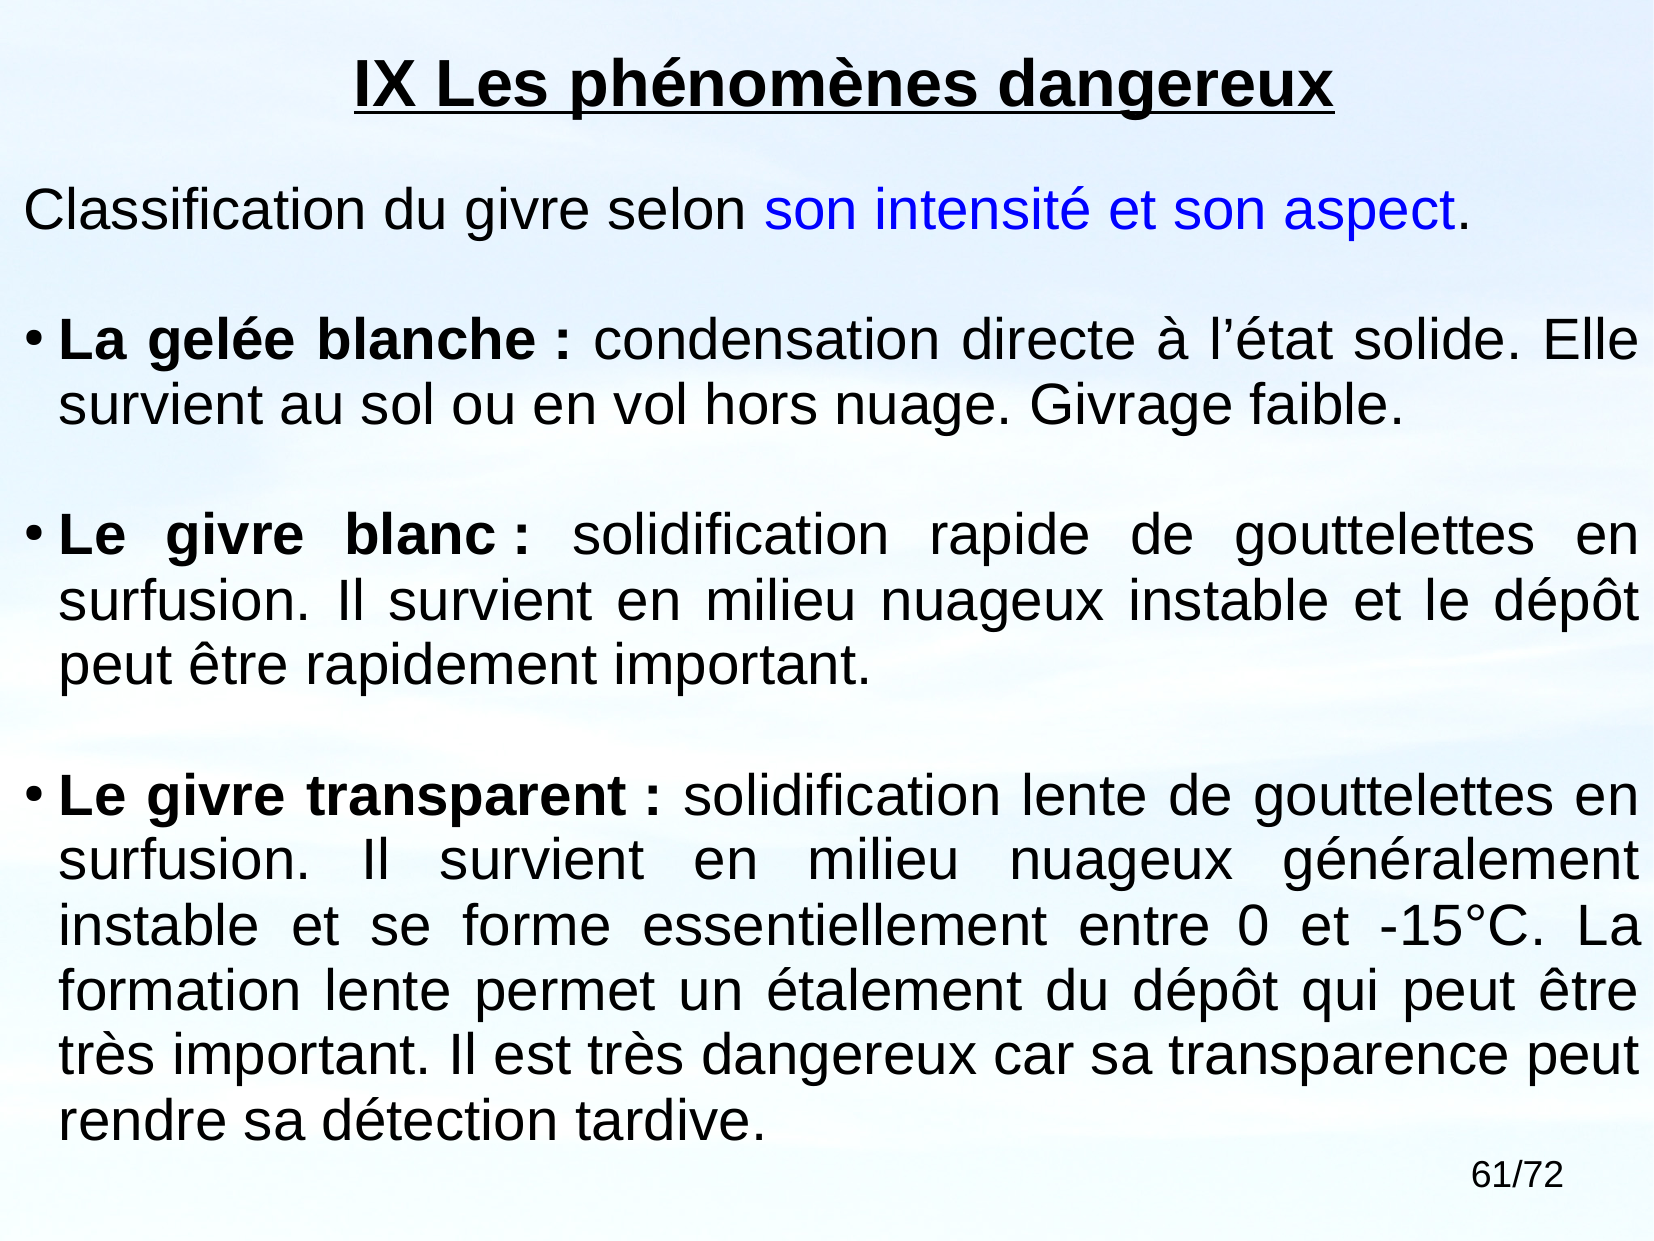

# IX Les phénomènes dangereux
Classification du givre selon son intensité et son aspect.
La gelée blanche : condensation directe à l’état solide. Elle survient au sol ou en vol hors nuage. Givrage faible.
Le givre blanc : solidification rapide de gouttelettes en surfusion. Il survient en milieu nuageux instable et le dépôt peut être rapidement important.
Le givre transparent : solidification lente de gouttelettes en surfusion. Il survient en milieu nuageux généralement instable et se forme essentiellement entre	0 et -15°C. La formation lente permet un étalement du dépôt qui peut être très important. Il est très dangereux car sa transparence peut rendre sa détection tardive.